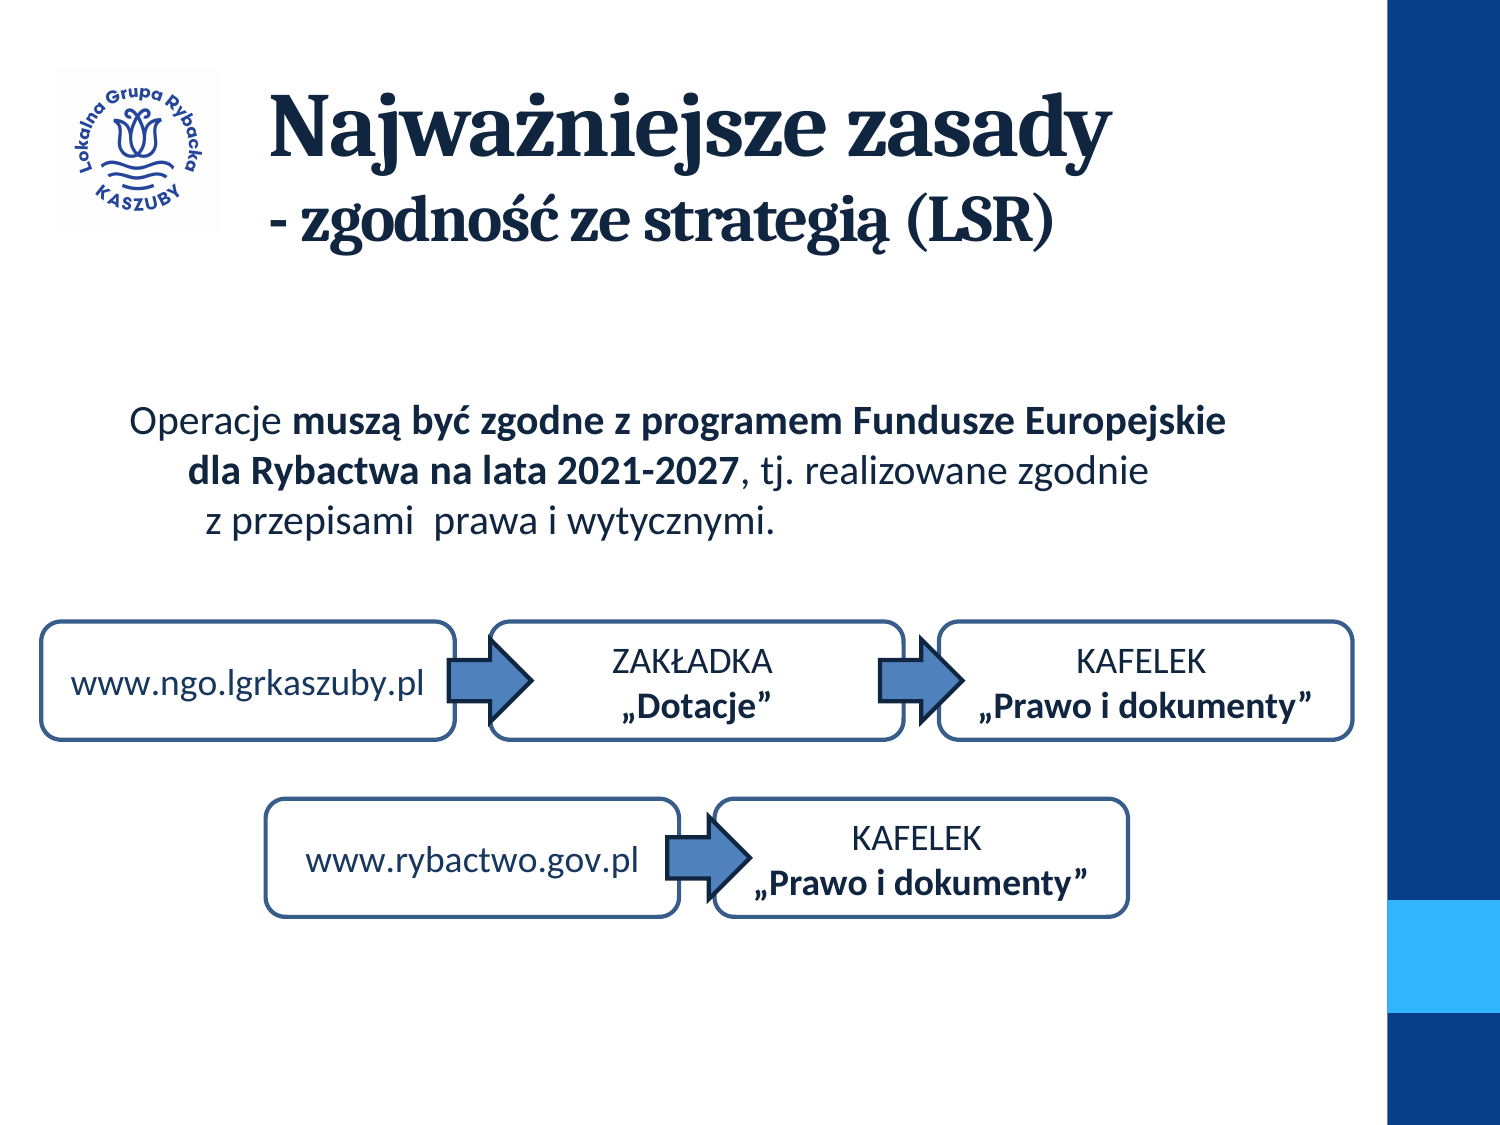

Najważniejsze zasady
- zgodność ze strategią (LSR)
# Operacje muszą być zgodne z programem Fundusze Europejskie dla Rybactwa na lata 2021-2027, tj. realizowane zgodnie z przepisami prawa i wytycznymi.
www.ngo.lgrkaszuby.pl
ZAKŁADKA
„Dotacje”
KAFELEK
„Prawo i dokumenty”
www.rybactwo.gov.pl
KAFELEK
„Prawo i dokumenty”